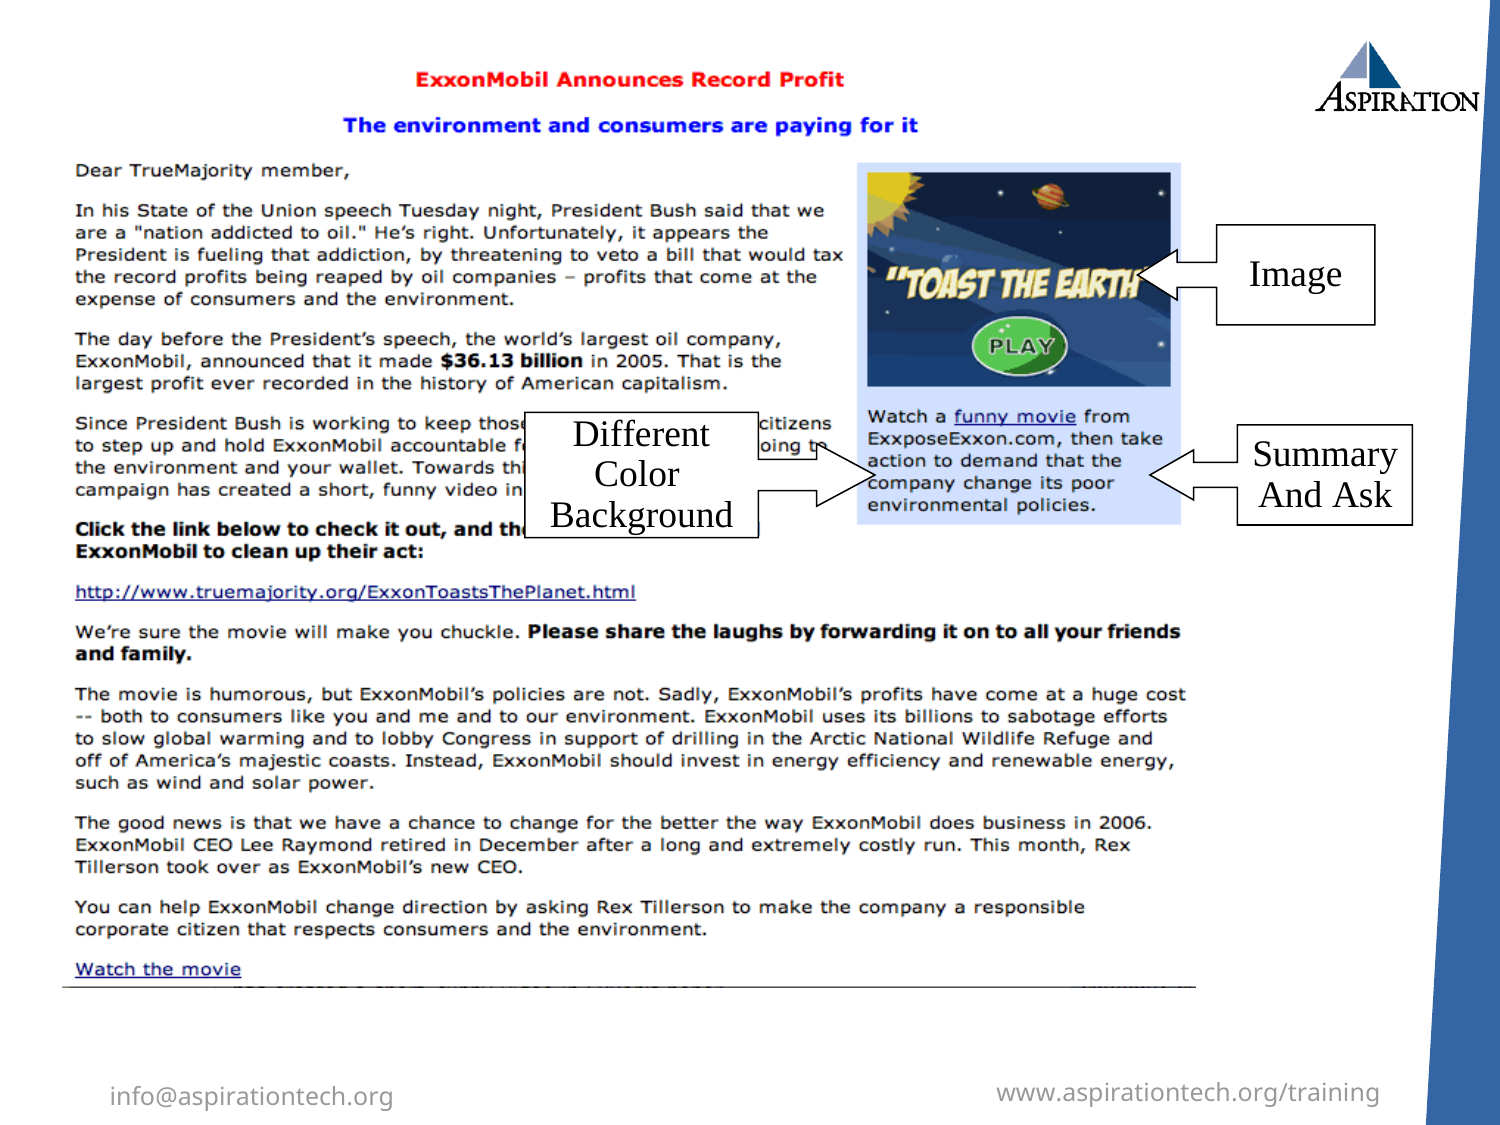

Image
Different
Color
Background
Summary
And Ask